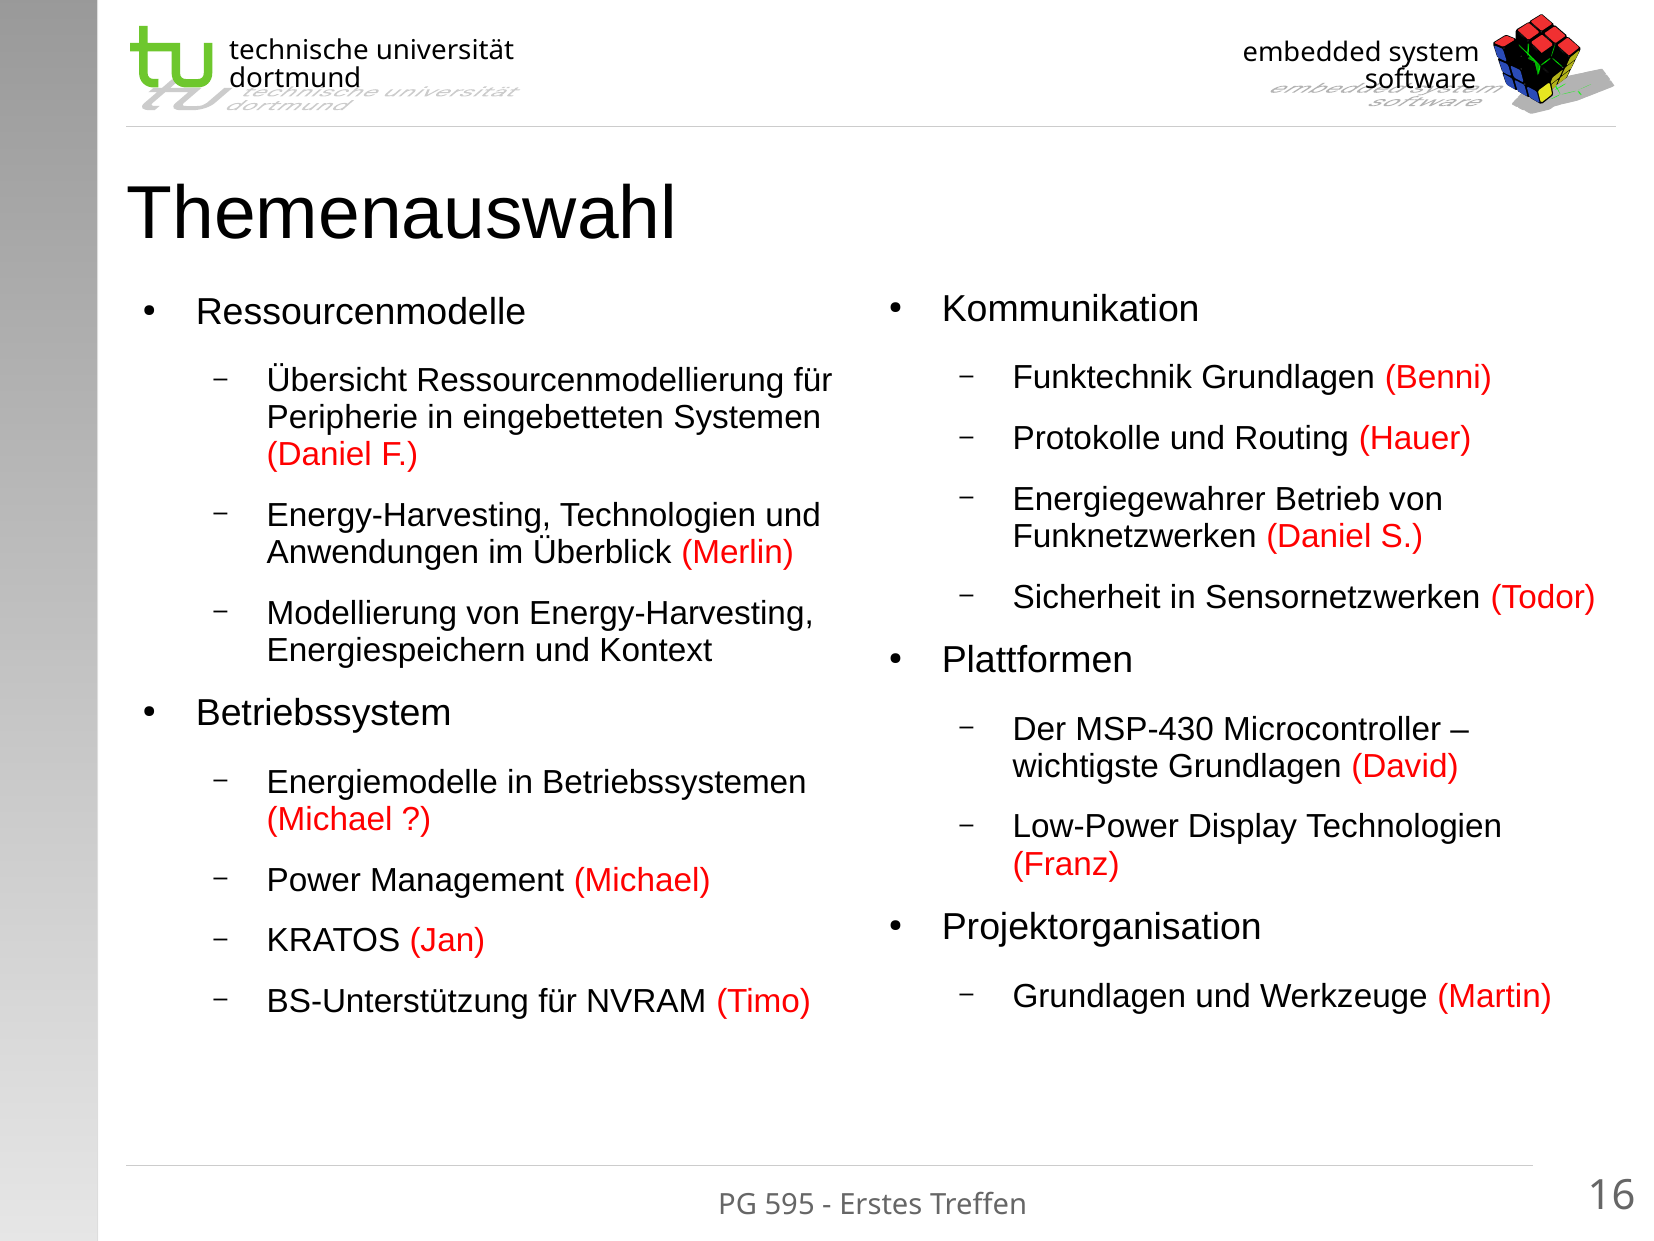

# Themenauswahl
Kommunikation
Funktechnik Grundlagen (Benni)
Protokolle und Routing (Hauer)
Energiegewahrer Betrieb von Funknetzwerken (Daniel S.)
Sicherheit in Sensornetzwerken (Todor)
Plattformen
Der MSP-430 Microcontroller – wichtigste Grundlagen (David)
Low-Power Display Technologien (Franz)
Projektorganisation
Grundlagen und Werkzeuge (Martin)
Ressourcenmodelle
Übersicht Ressourcenmodellierung für Peripherie in eingebetteten Systemen (Daniel F.)
Energy-Harvesting, Technologien und Anwendungen im Überblick (Merlin)
Modellierung von Energy-Harvesting, Energiespeichern und Kontext
Betriebssystem
Energiemodelle in Betriebssystemen (Michael ?)
Power Management (Michael)
KRATOS (Jan)
BS-Unterstützung für NVRAM (Timo)
16
PG 595 - Erstes Treffen